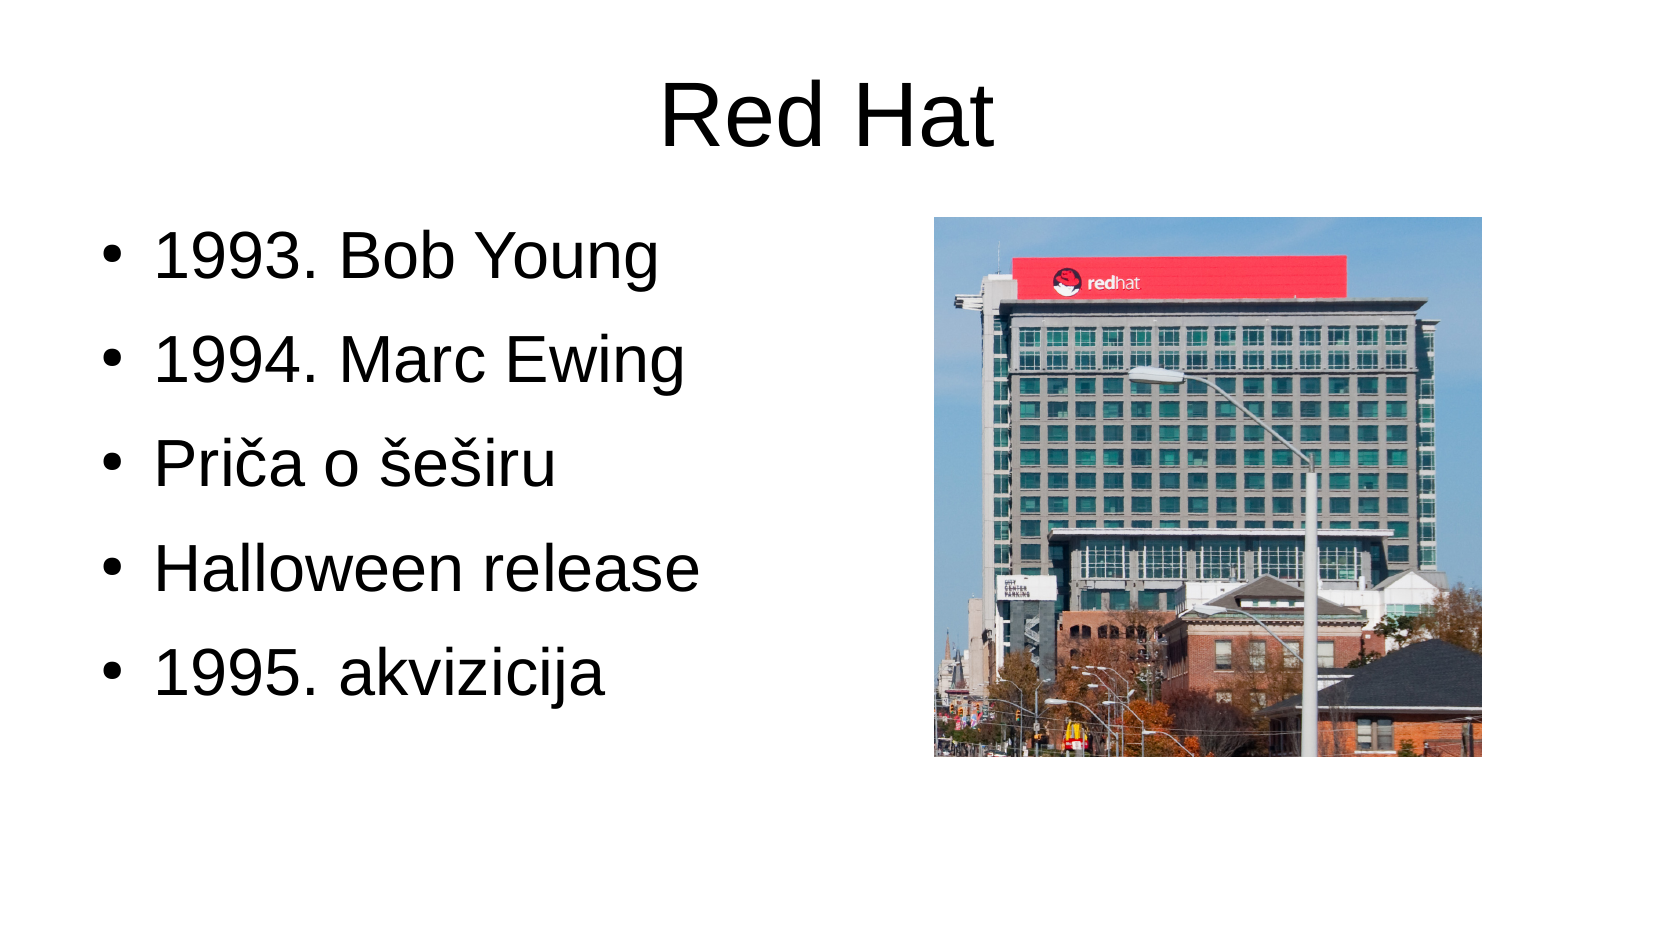

# Red Hat
1993. Bob Young
1994. Marc Ewing
Priča o šeširu
Halloween release
1995. akvizicija